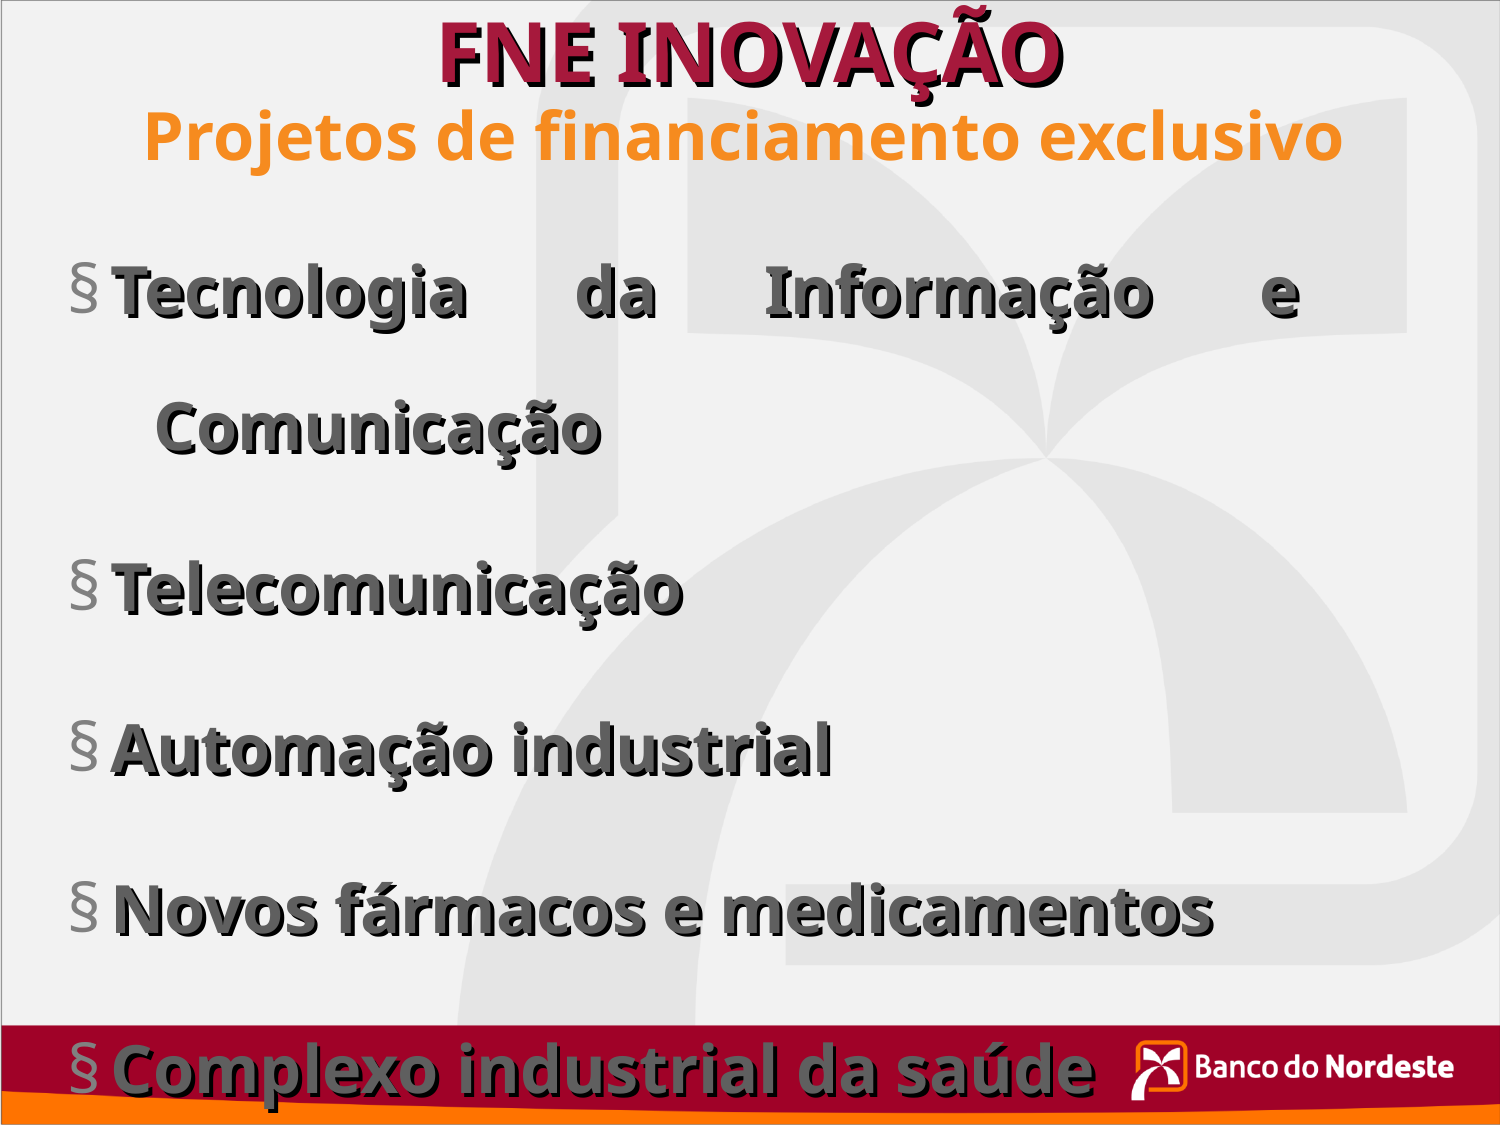

FNE INOVAÇÃO
Projetos de financiamento exclusivo
Tecnologia da Informação e Comunicação
Telecomunicação
Automação industrial
Novos fármacos e medicamentos
Complexo industrial da saúde